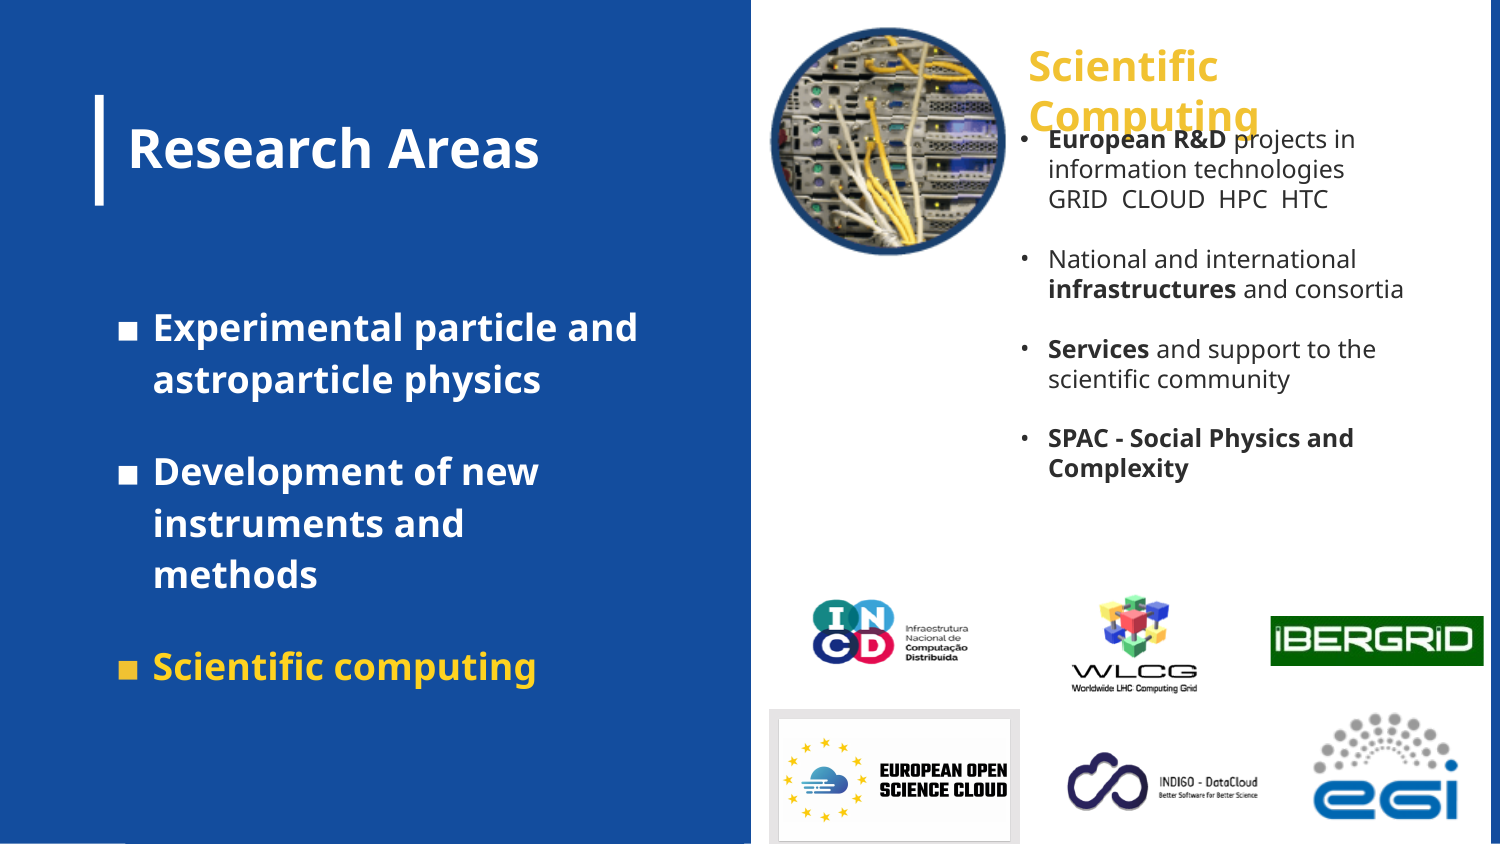

Scientific Computing
European R&D projects in information technologies
GRID CLOUD HPC HTC
National and international infrastructures and consortia
Services and support to the scientific community
SPAC - Social Physics and Complexity
Research Areas
Experimental particle and astroparticle physics
Development of new instruments and methods
Scientific computing